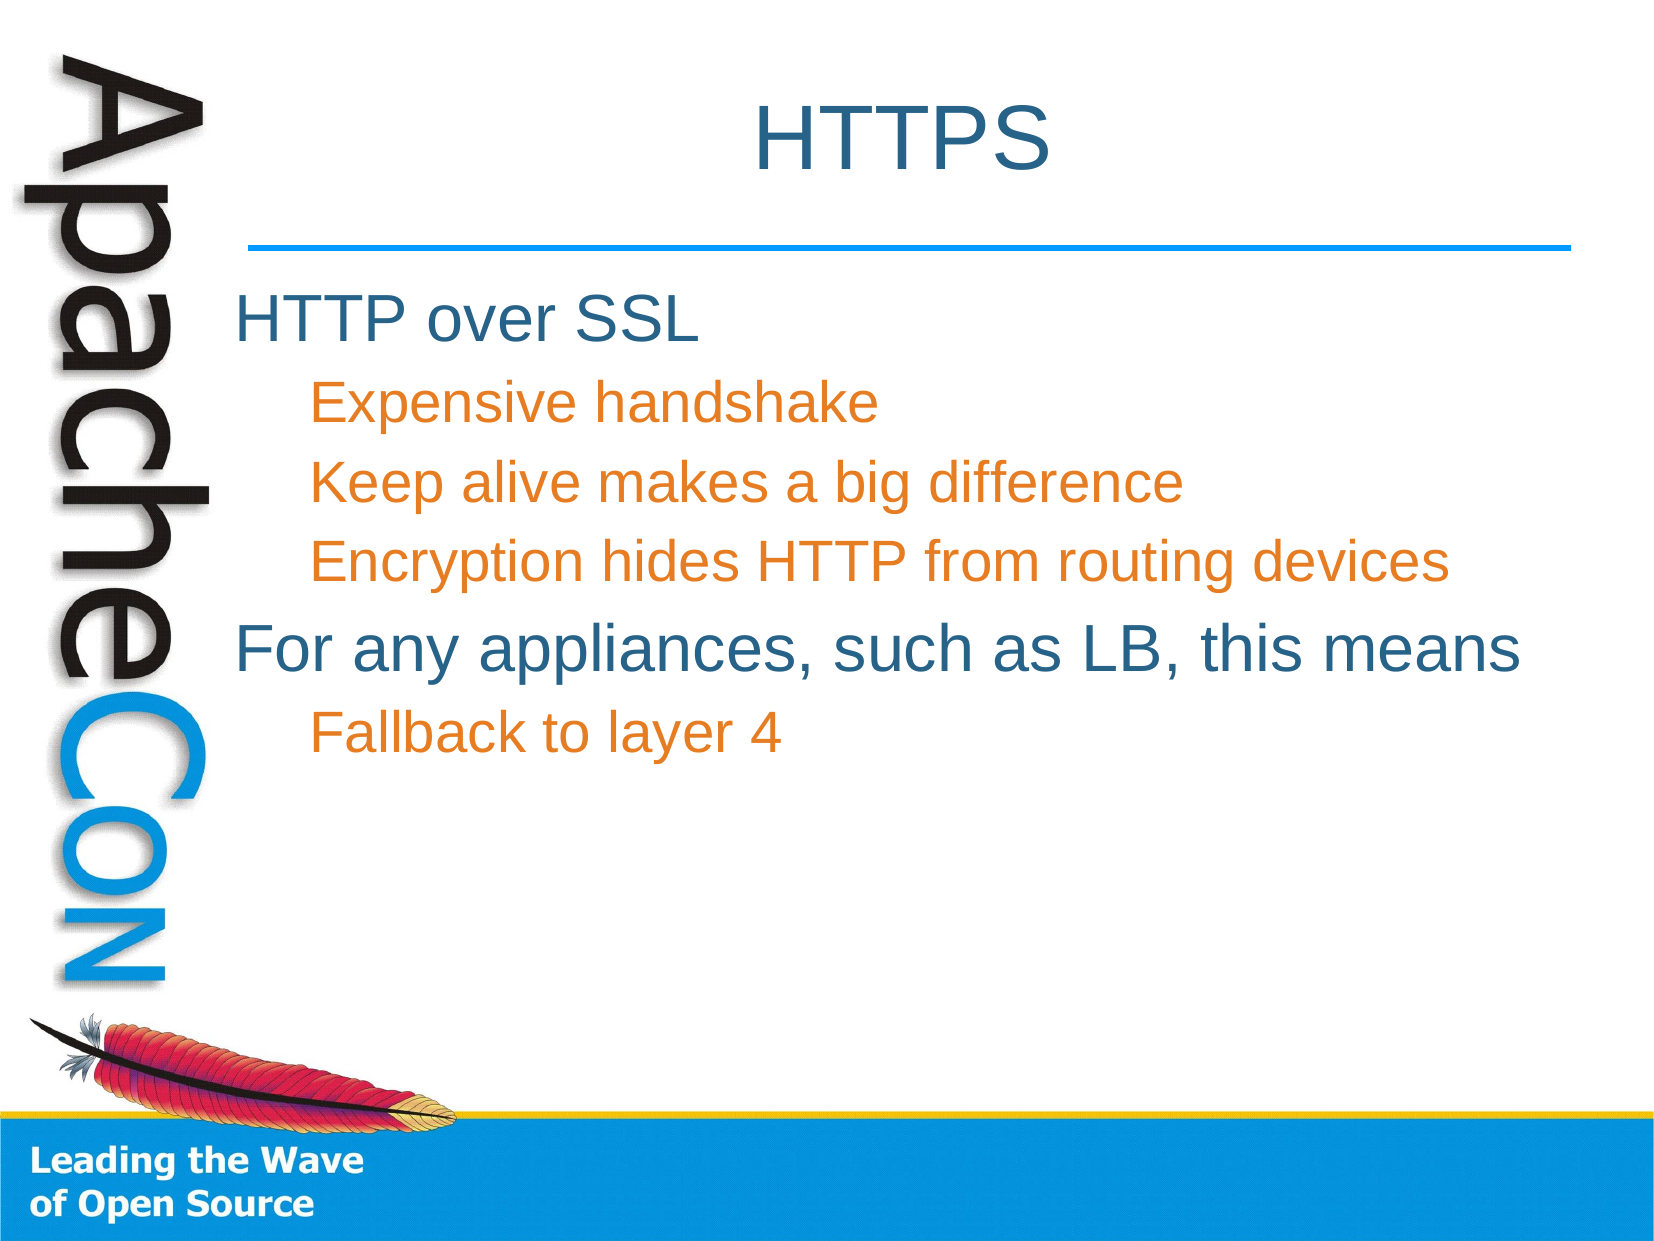

# HTTPS
HTTP over SSL
Expensive handshake
Keep alive makes a big difference
Encryption hides HTTP from routing devices
For any appliances, such as LB, this means
Fallback to layer 4